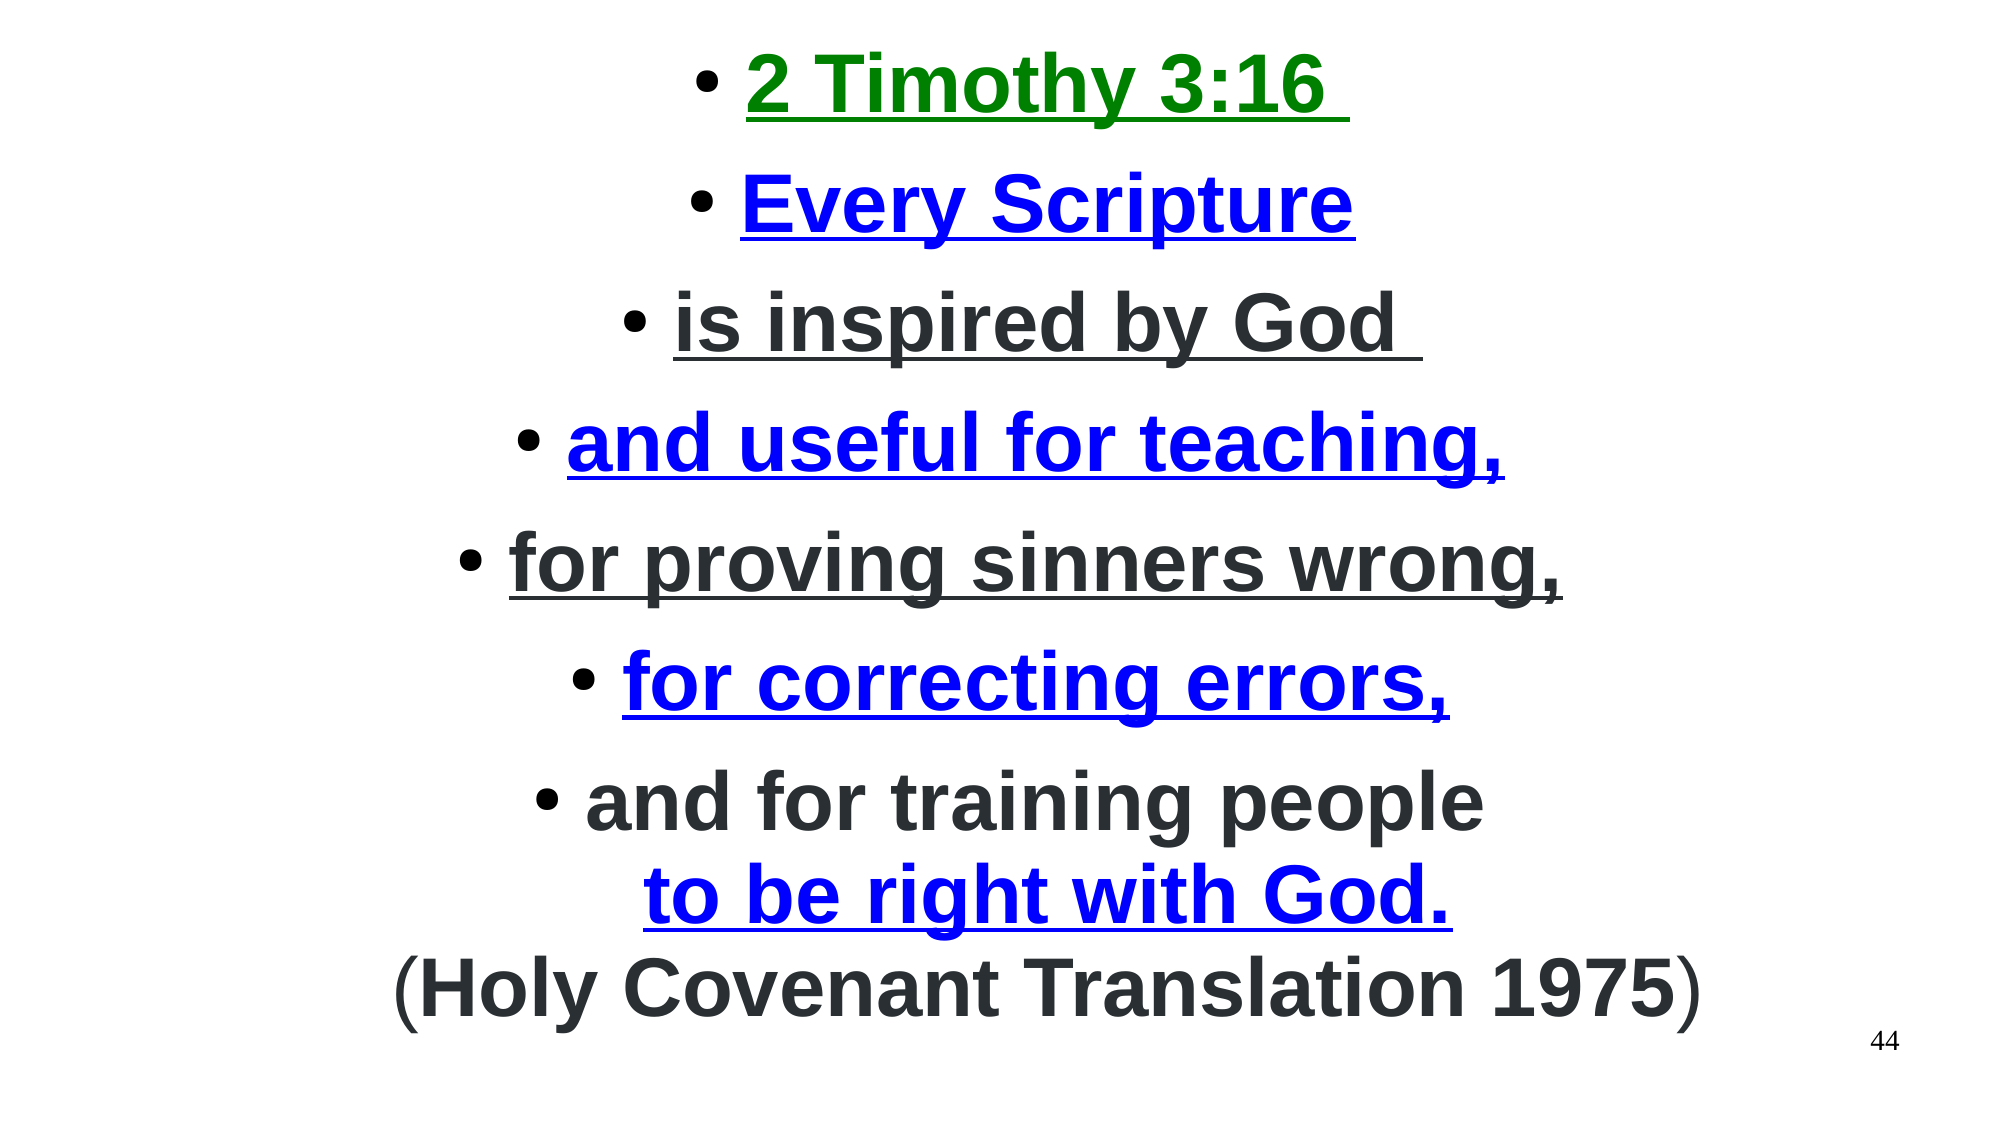

# 2 Timothy 3:16
Every Scripture
is inspired by God
and useful for teaching,
for proving sinners wrong,
for correcting errors,
and for training people
to be right with God.
(Holy Covenant Translation 1975)
44